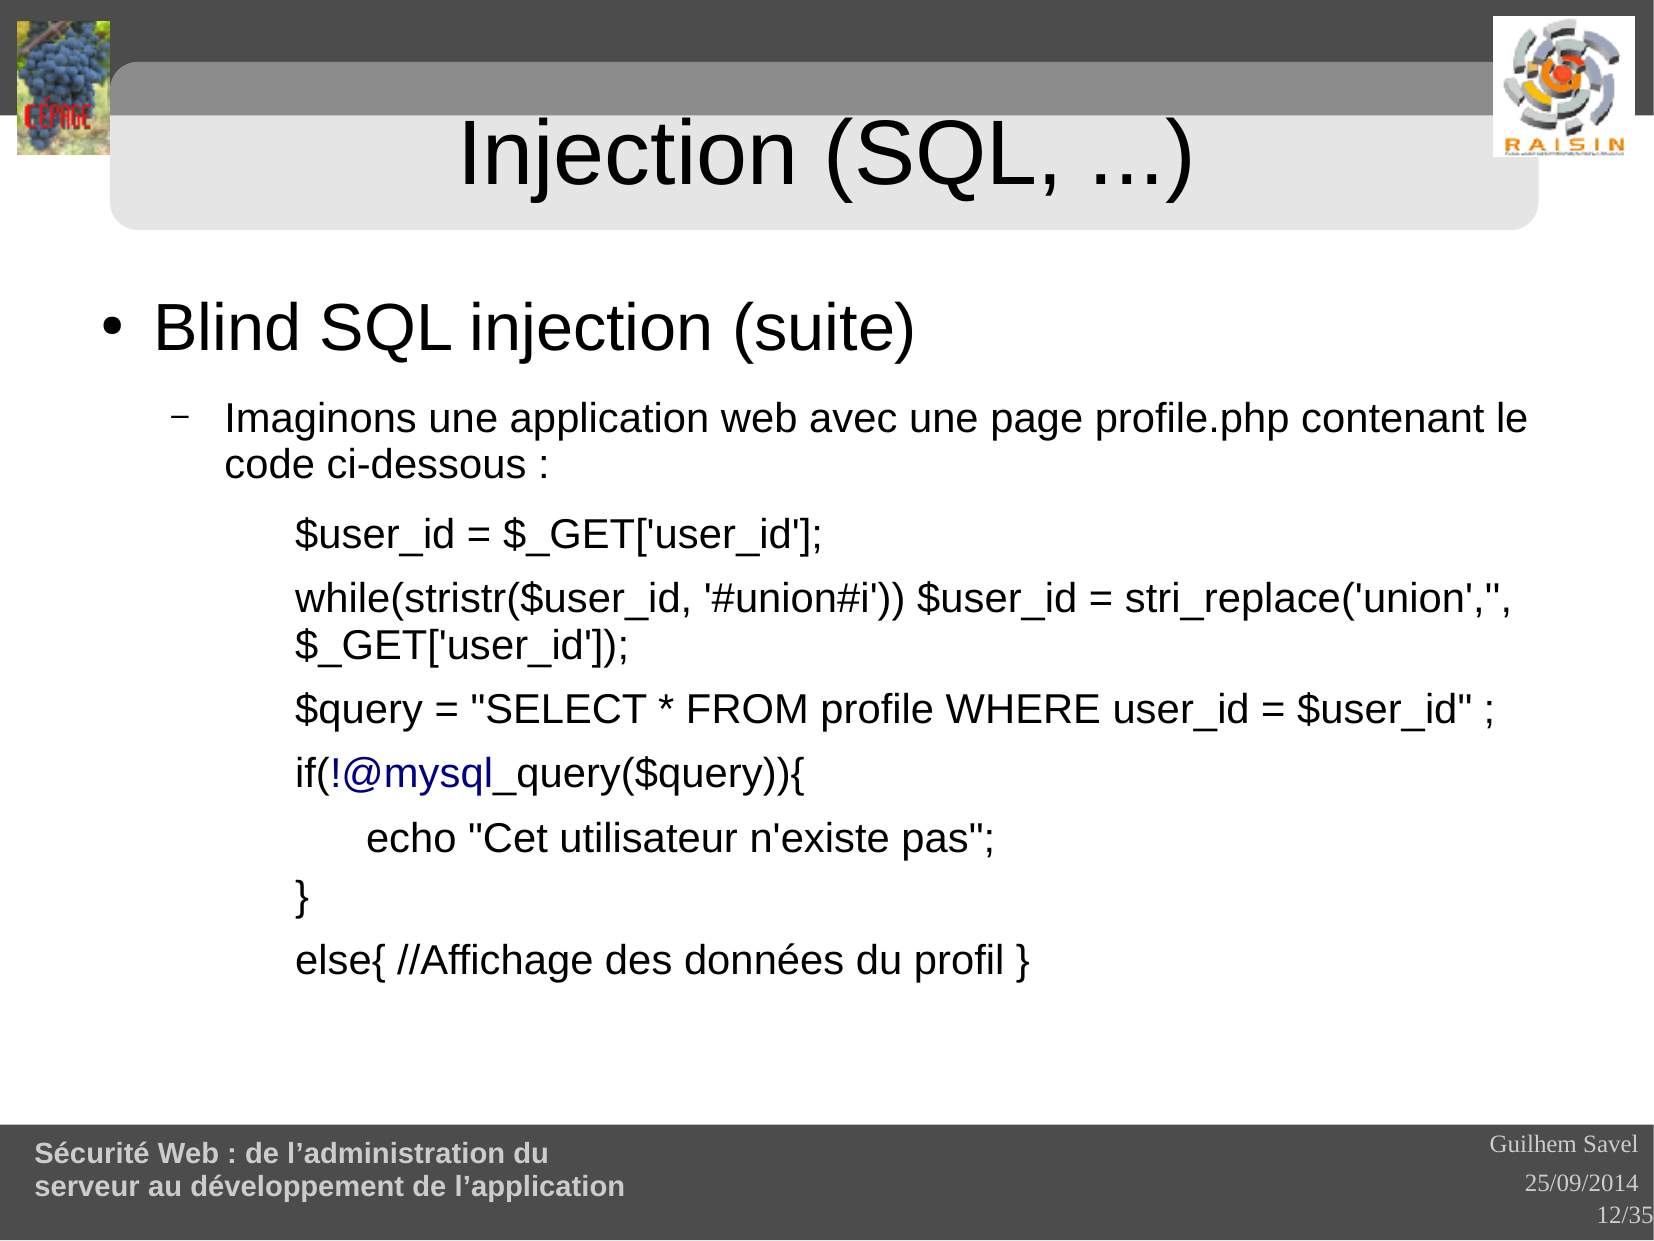

# Injection (SQL, ...)
Blind SQL injection (suite)
Imaginons une application web avec une page profile.php contenant le code ci-dessous :
$user_id = $_GET['user_id'];
while(stristr($user_id, '#union#i')) $user_id = stri_replace('union','',$_GET['user_id']);
$query = "SELECT * FROM profile WHERE user_id = $user_id" ;
if(!@mysql_query($query)){
echo "Cet utilisateur n'existe pas";
}
else{ //Affichage des données du profil }